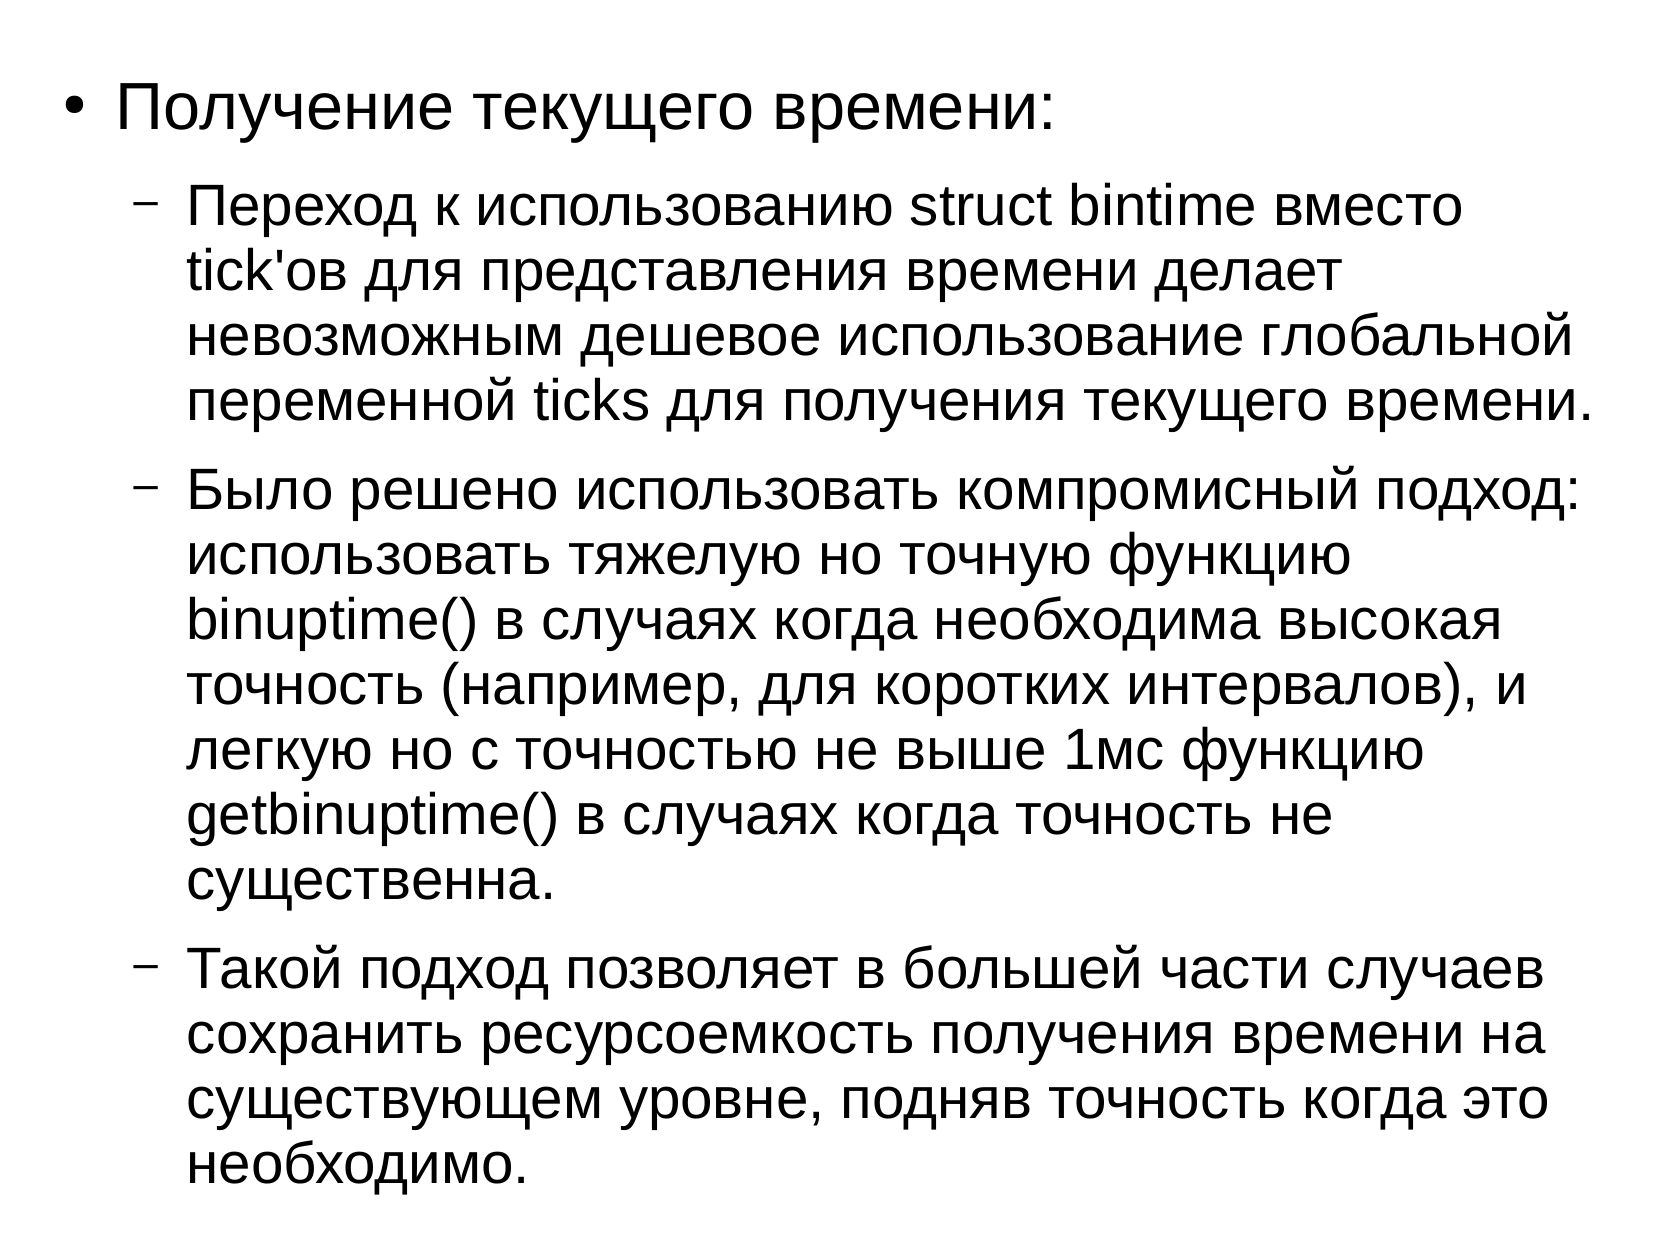

# Получение текущего времени:
Переход к использованию struct bintime вместо tick'ов для представления времени делает невозможным дешевое использование глобальной переменной ticks для получения текущего времени.
Было решено использовать компромисный подход: использовать тяжелую но точную функцию binuptime() в случаях когда необходима высокая точность (например, для коротких интервалов), и легкую но с точностью не выше 1мс функцию getbinuptime() в случаях когда точность не существенна.
Такой подход позволяет в большей части случаев сохранить ресурсоемкость получения времени на существующем уровне, подняв точность когда это необходимо.